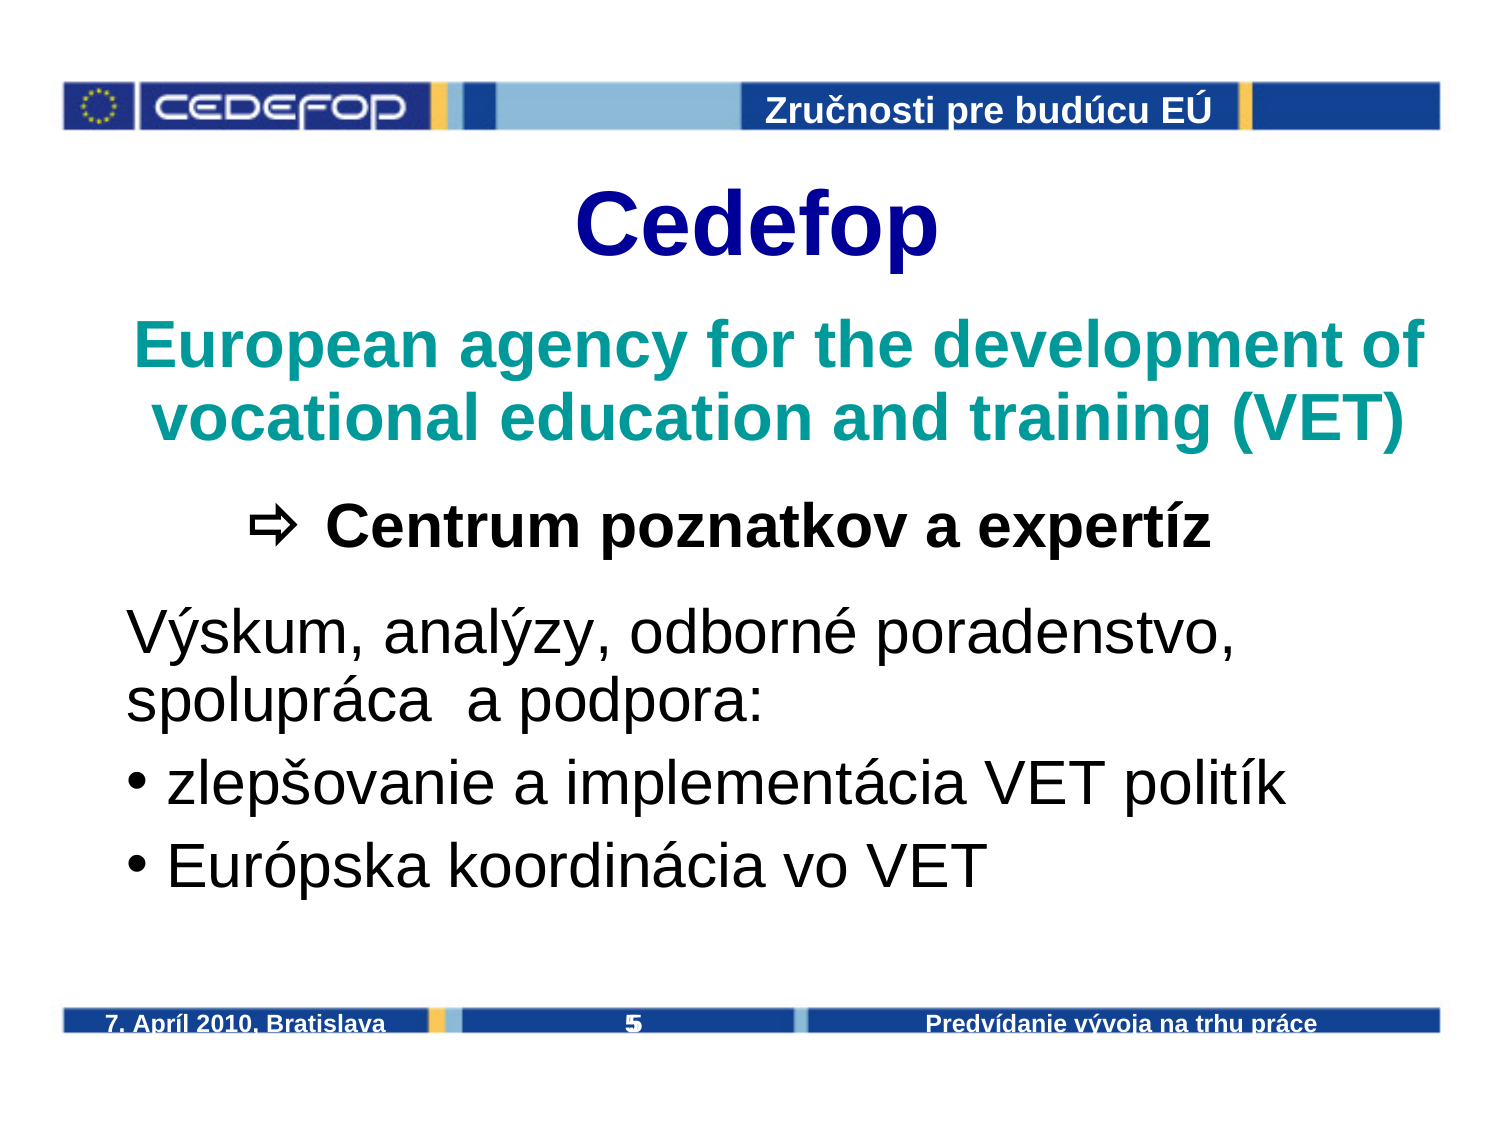

# Cedefop
European agency for the development of vocational education and training (VET)
		 Centrum poznatkov a expertíz
Výskum, analýzy, odborné poradenstvo, spolupráca a podpora:
 zlepšovanie a implementácia VET politík
 Európska koordinácia vo VET